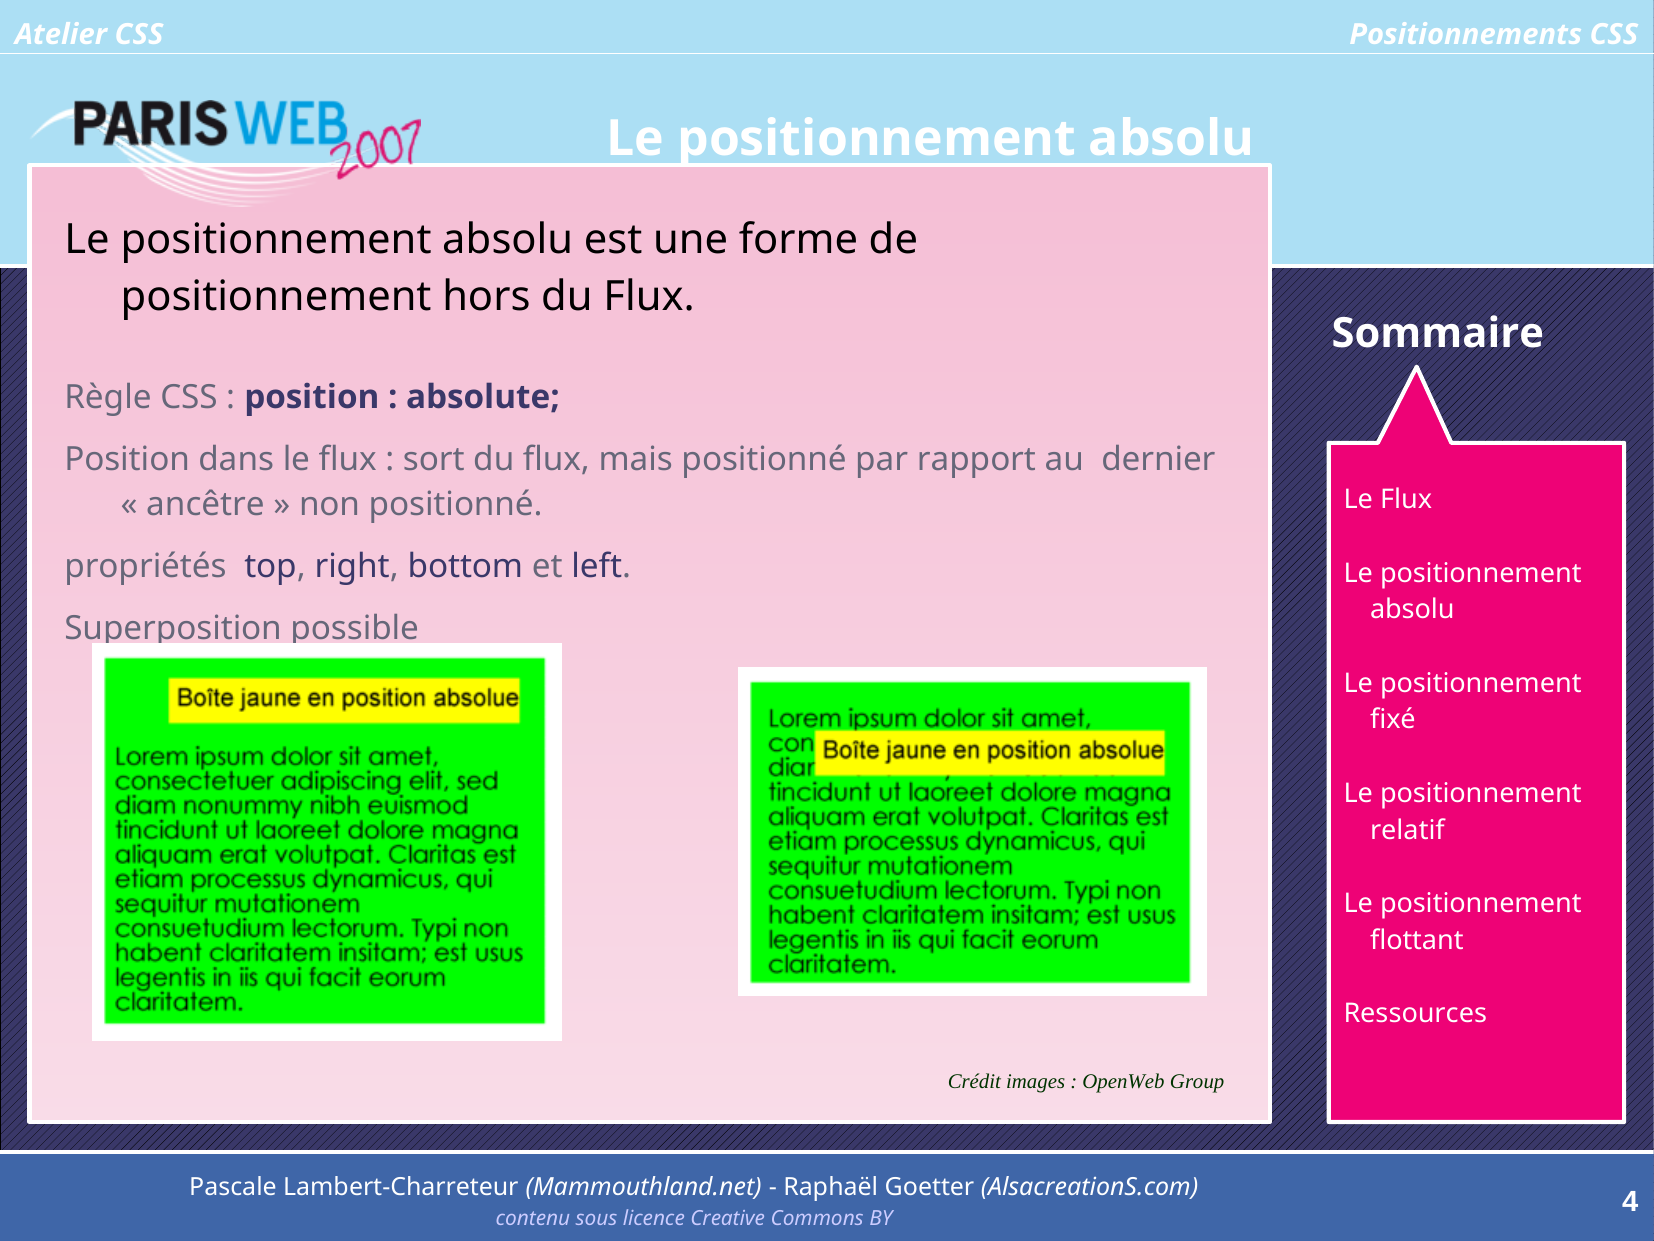

Positionnements CSS
Le positionnement absolu
# Le positionnement absolu est une forme de positionnement hors du Flux.
Règle CSS : position : absolute;
Position dans le flux : sort du flux, mais positionné par rapport au  dernier « ancêtre » non positionné.
propriétés top, right, bottom et left.
Superposition possible
Le Flux
Le positionnement absolu
Le positionnement fixé
Le positionnement relatif
Le positionnement flottant
Ressources
Crédit images : OpenWeb Group
4